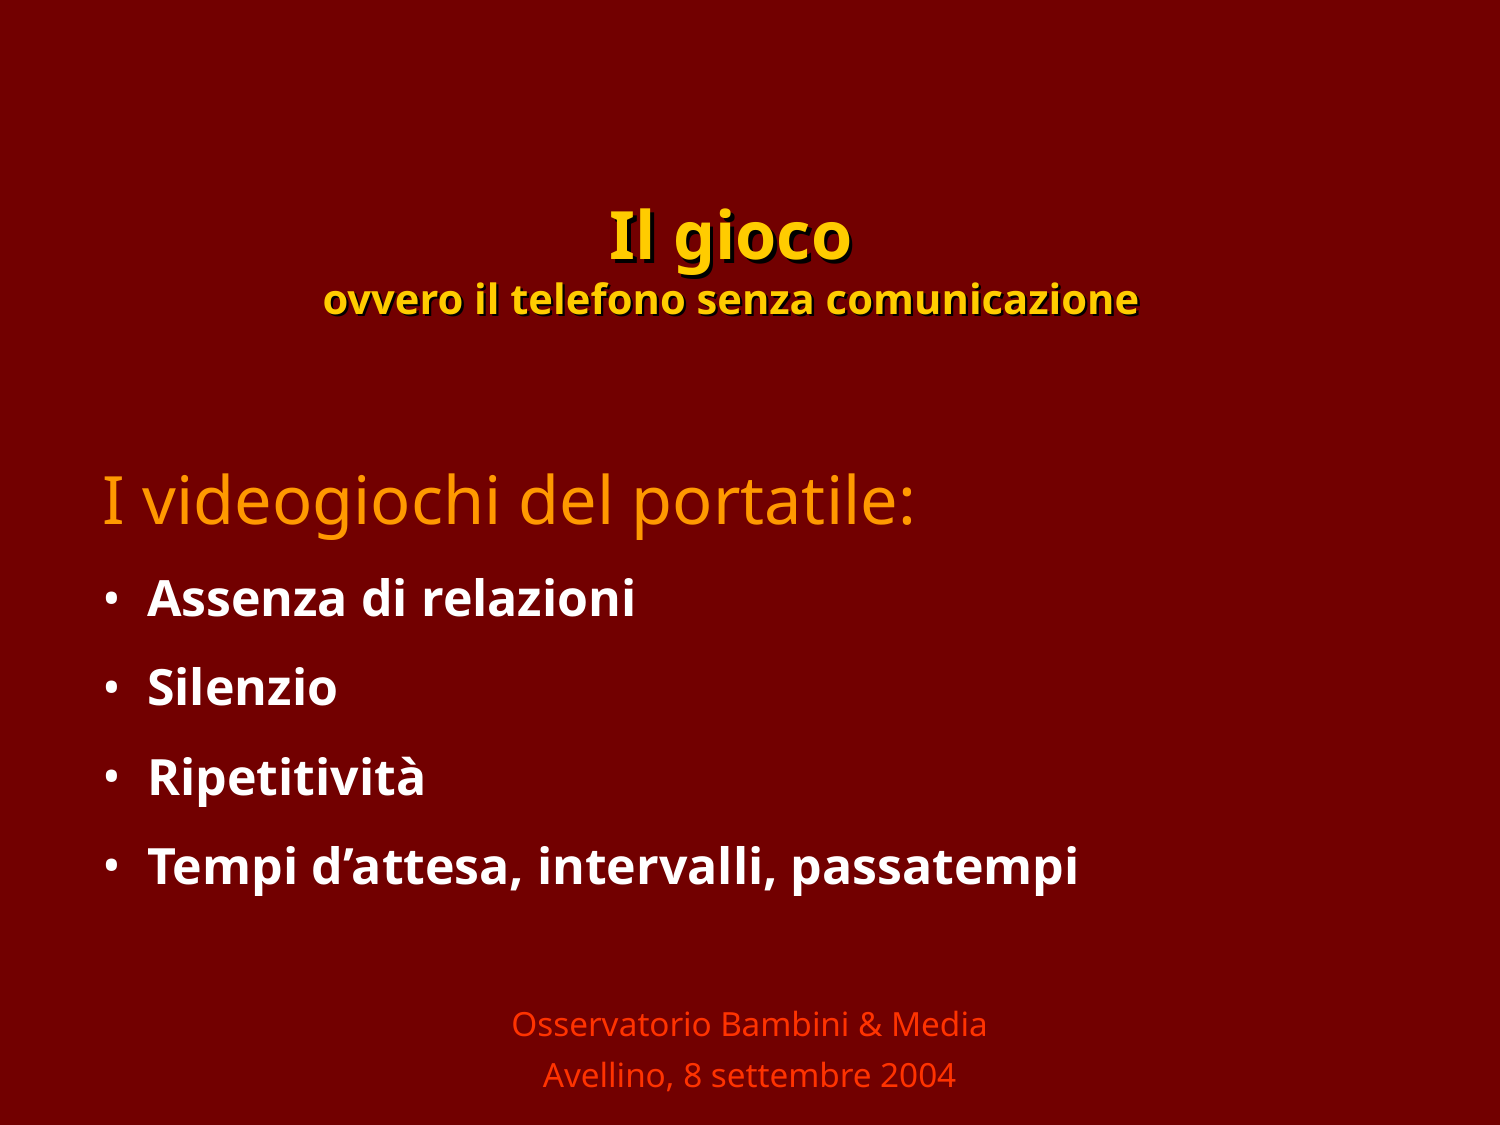

Il gioco
ovvero il telefono senza comunicazione
I videogiochi del portatile:
 Assenza di relazioni
 Silenzio
 Ripetitività
 Tempi d’attesa, intervalli, passatempi
Osservatorio Bambini & Media
Avellino, 8 settembre 2004